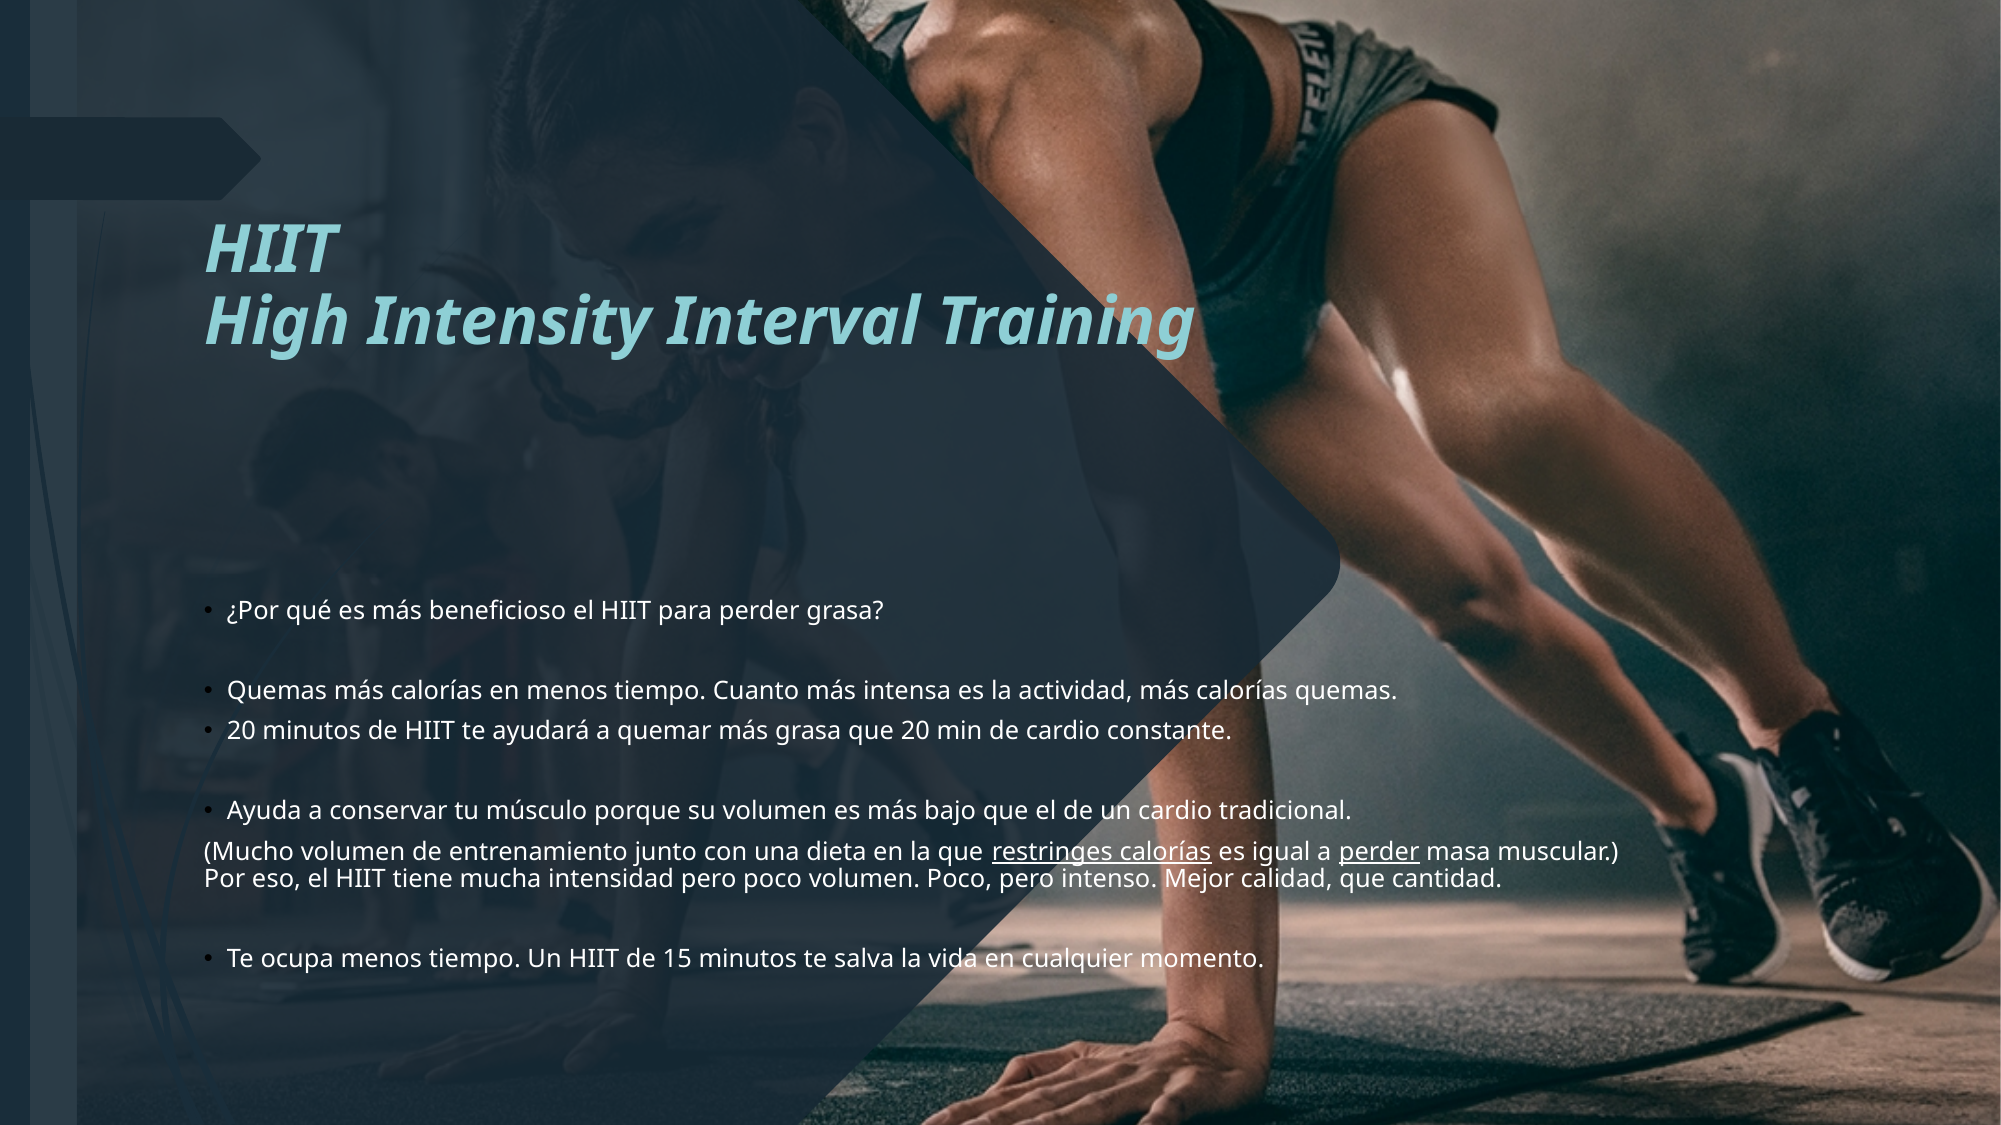

# HIIT High Intensity Interval Training
¿Por qué es más beneficioso el HIIT para perder grasa?
Quemas más calorías en menos tiempo. Cuanto más intensa es la actividad, más calorías quemas.
20 minutos de HIIT te ayudará a quemar más grasa que 20 min de cardio constante.
Ayuda a conservar tu músculo porque su volumen es más bajo que el de un cardio tradicional.
(Mucho volumen de entrenamiento junto con una dieta en la que restringes calorías es igual a perder masa muscular.) Por eso, el HIIT tiene mucha intensidad pero poco volumen. Poco, pero intenso. Mejor calidad, que cantidad.
Te ocupa menos tiempo. Un HIIT de 15 minutos te salva la vida en cualquier momento.